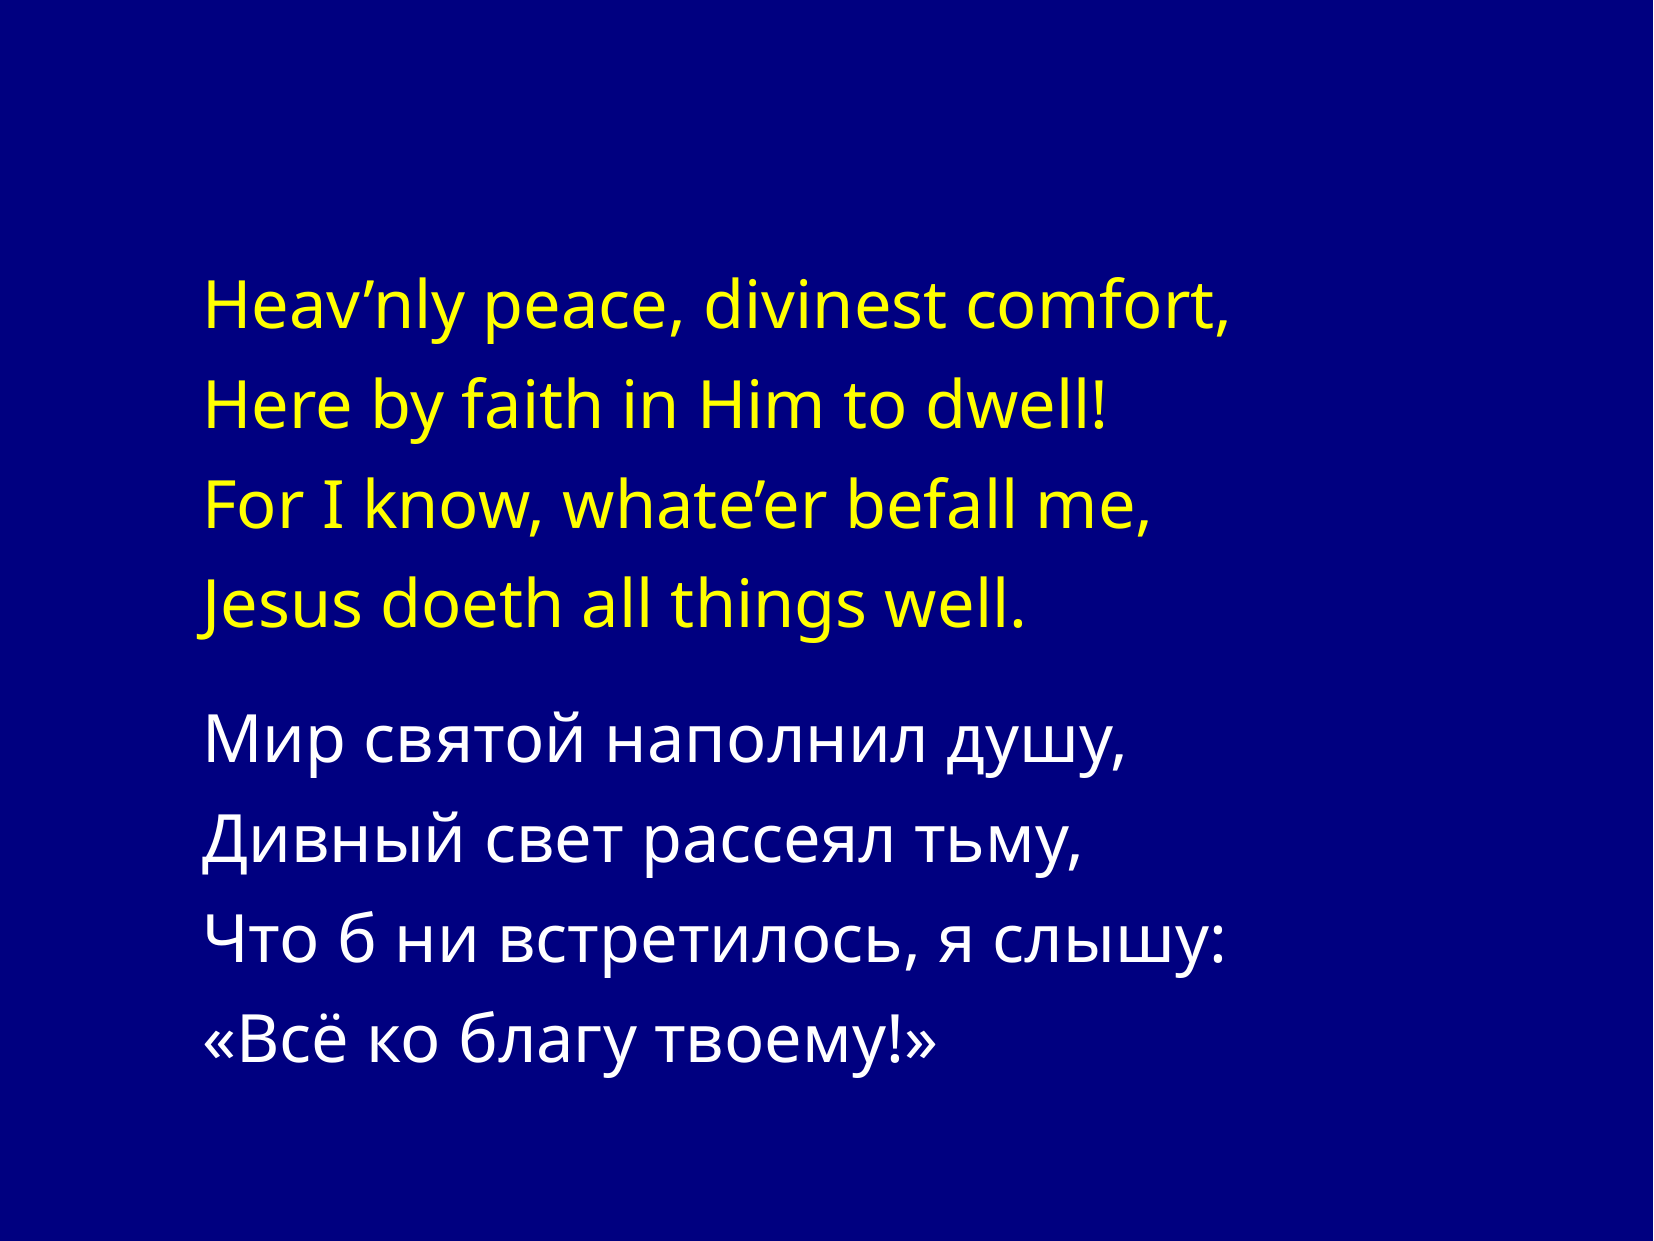

Heav’nly peace, divinest comfort,
	Here by faith in Him to dwell!
	For I know, whate’er befall me,
	Jesus doeth all things well.
	Мир святой наполнил душу,
	Дивный свет рассеял тьму,
	Что б ни встретилось, я слышу:
	«Всё ко благу твоему!»